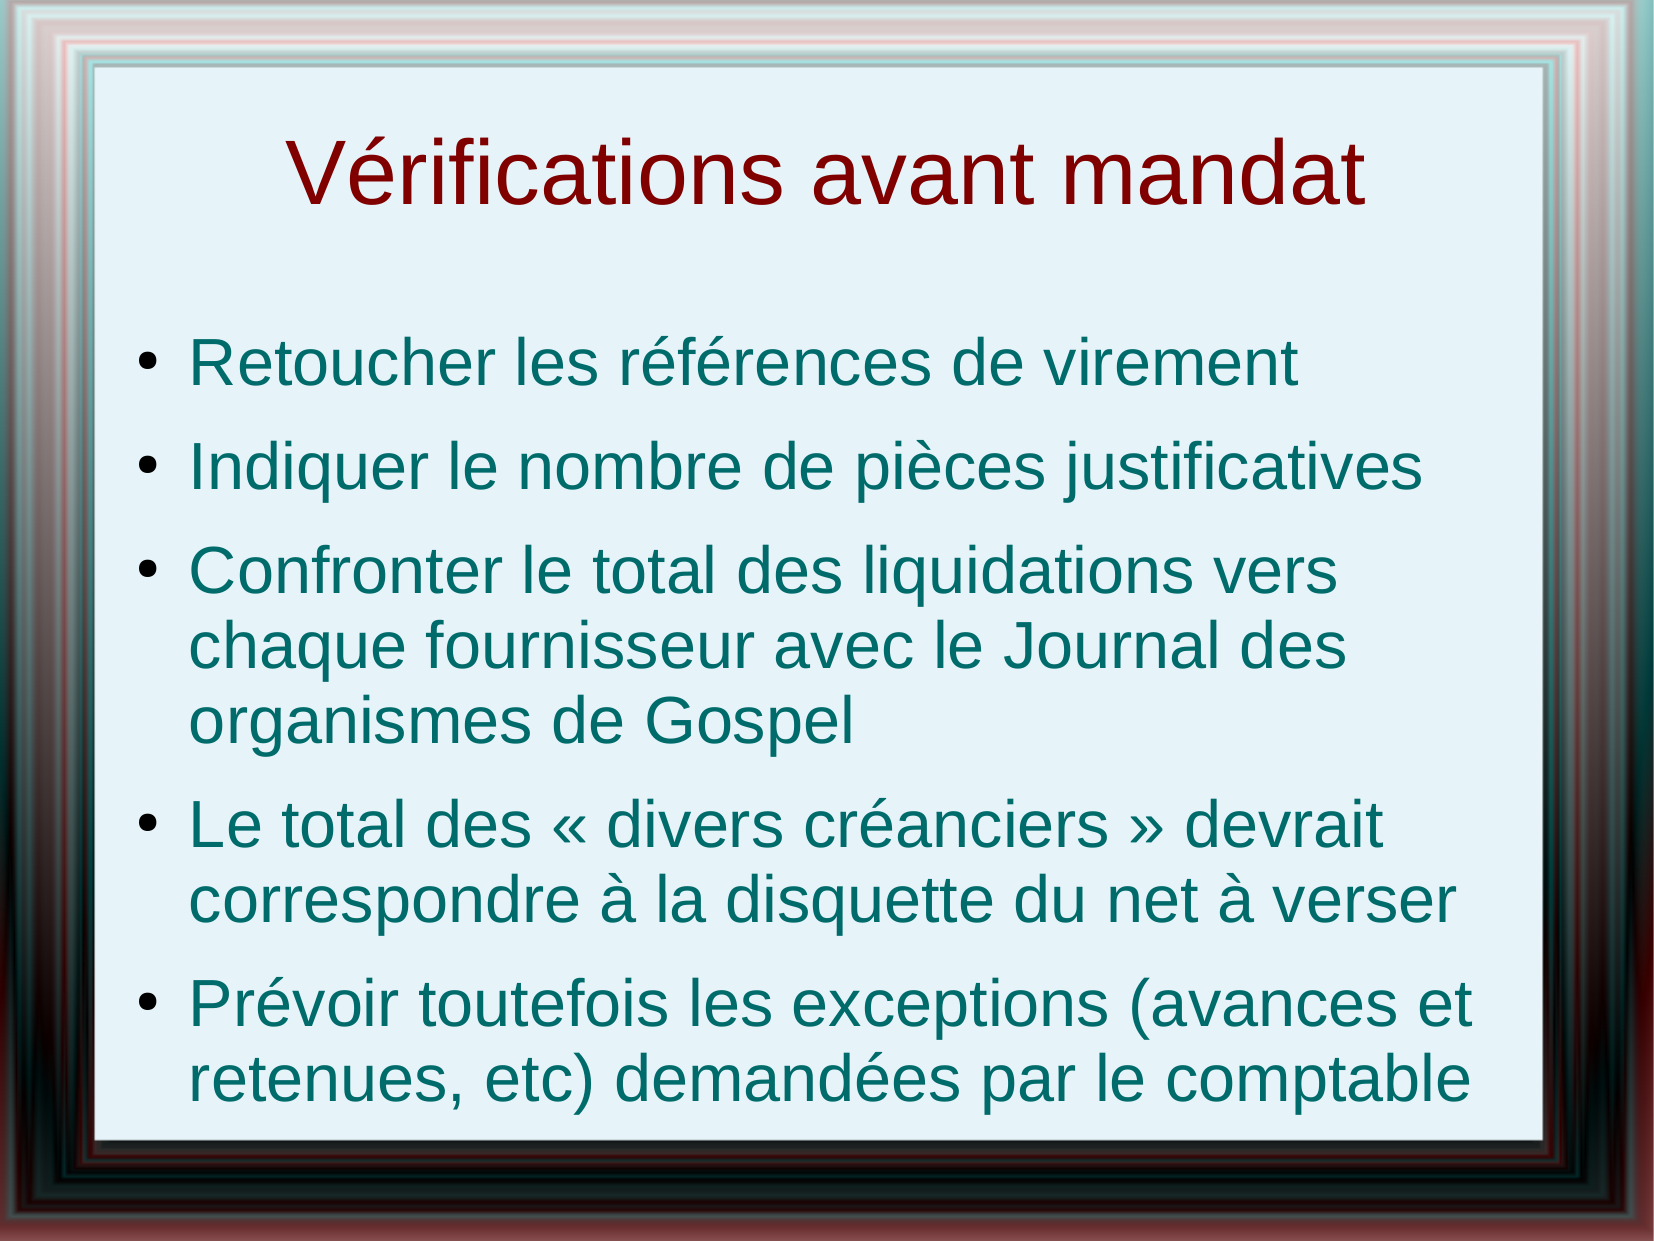

# Vérifications avant mandat
Retoucher les références de virement
Indiquer le nombre de pièces justificatives
Confronter le total des liquidations vers chaque fournisseur avec le Journal des organismes de Gospel
Le total des « divers créanciers » devrait correspondre à la disquette du net à verser
Prévoir toutefois les exceptions (avances et retenues, etc) demandées par le comptable